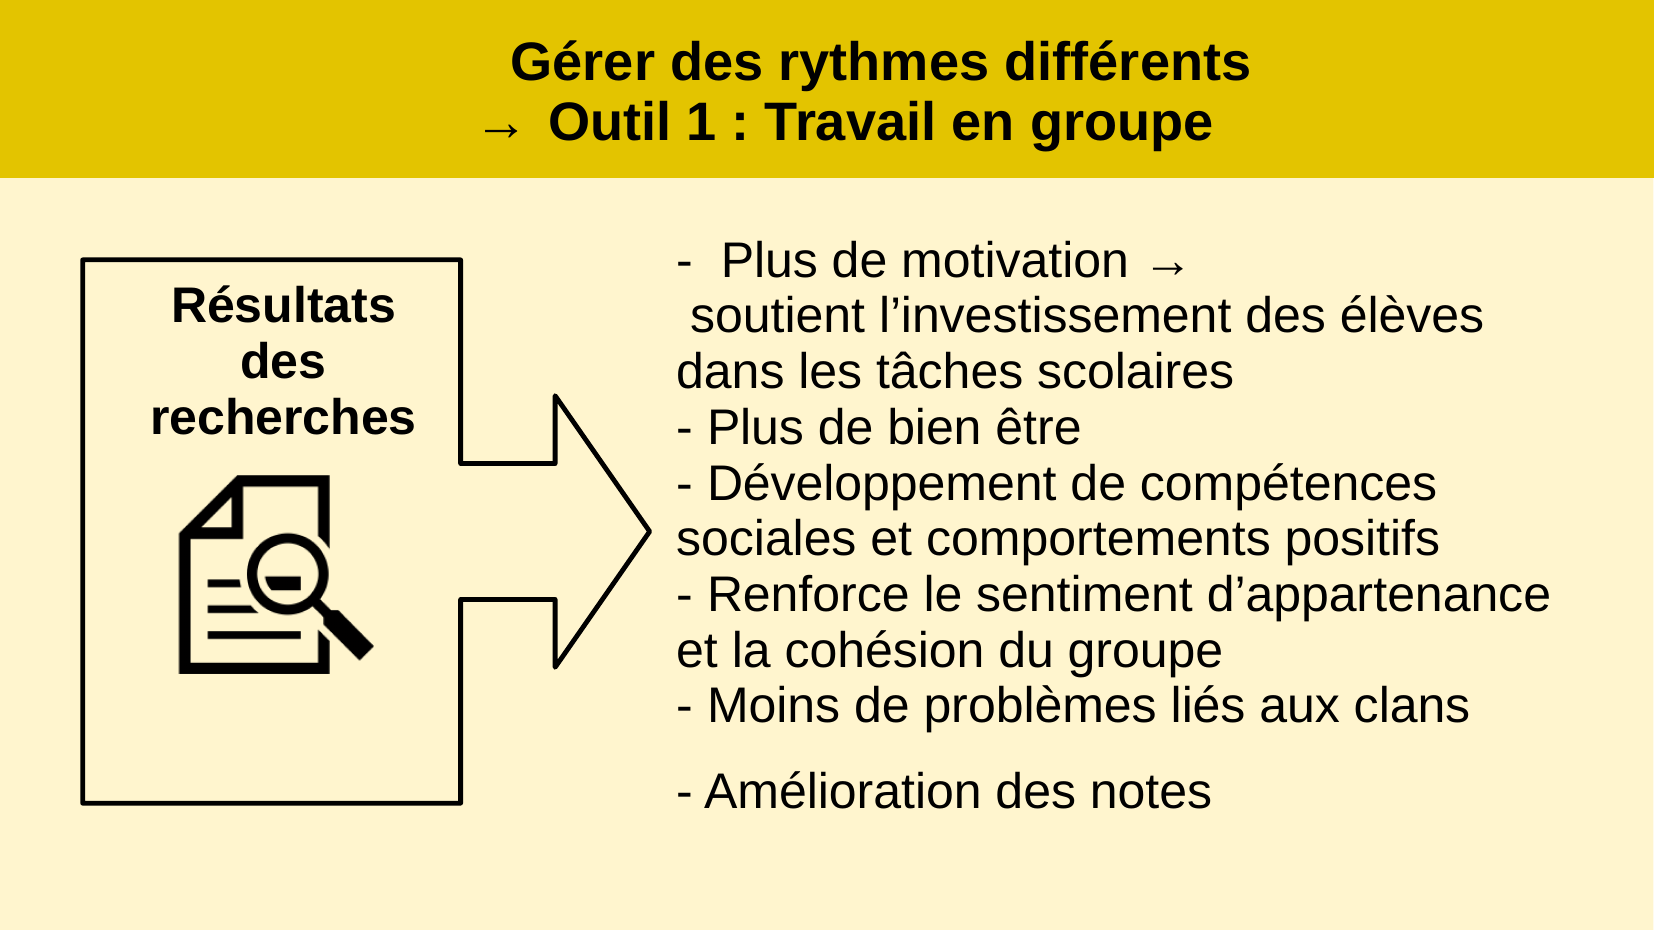

Gérer des rythmes différents
→ 	Outil 1 : Travail en groupe
- Plus de motivation →
 soutient l’investissement des élèves dans les tâches scolaires
- Plus de bien être
- Développement de compétences sociales et comportements positifs
- Renforce le sentiment d’appartenance et la cohésion du groupe
- Moins de problèmes liés aux clans
- Amélioration des notes
Résultats des recherches